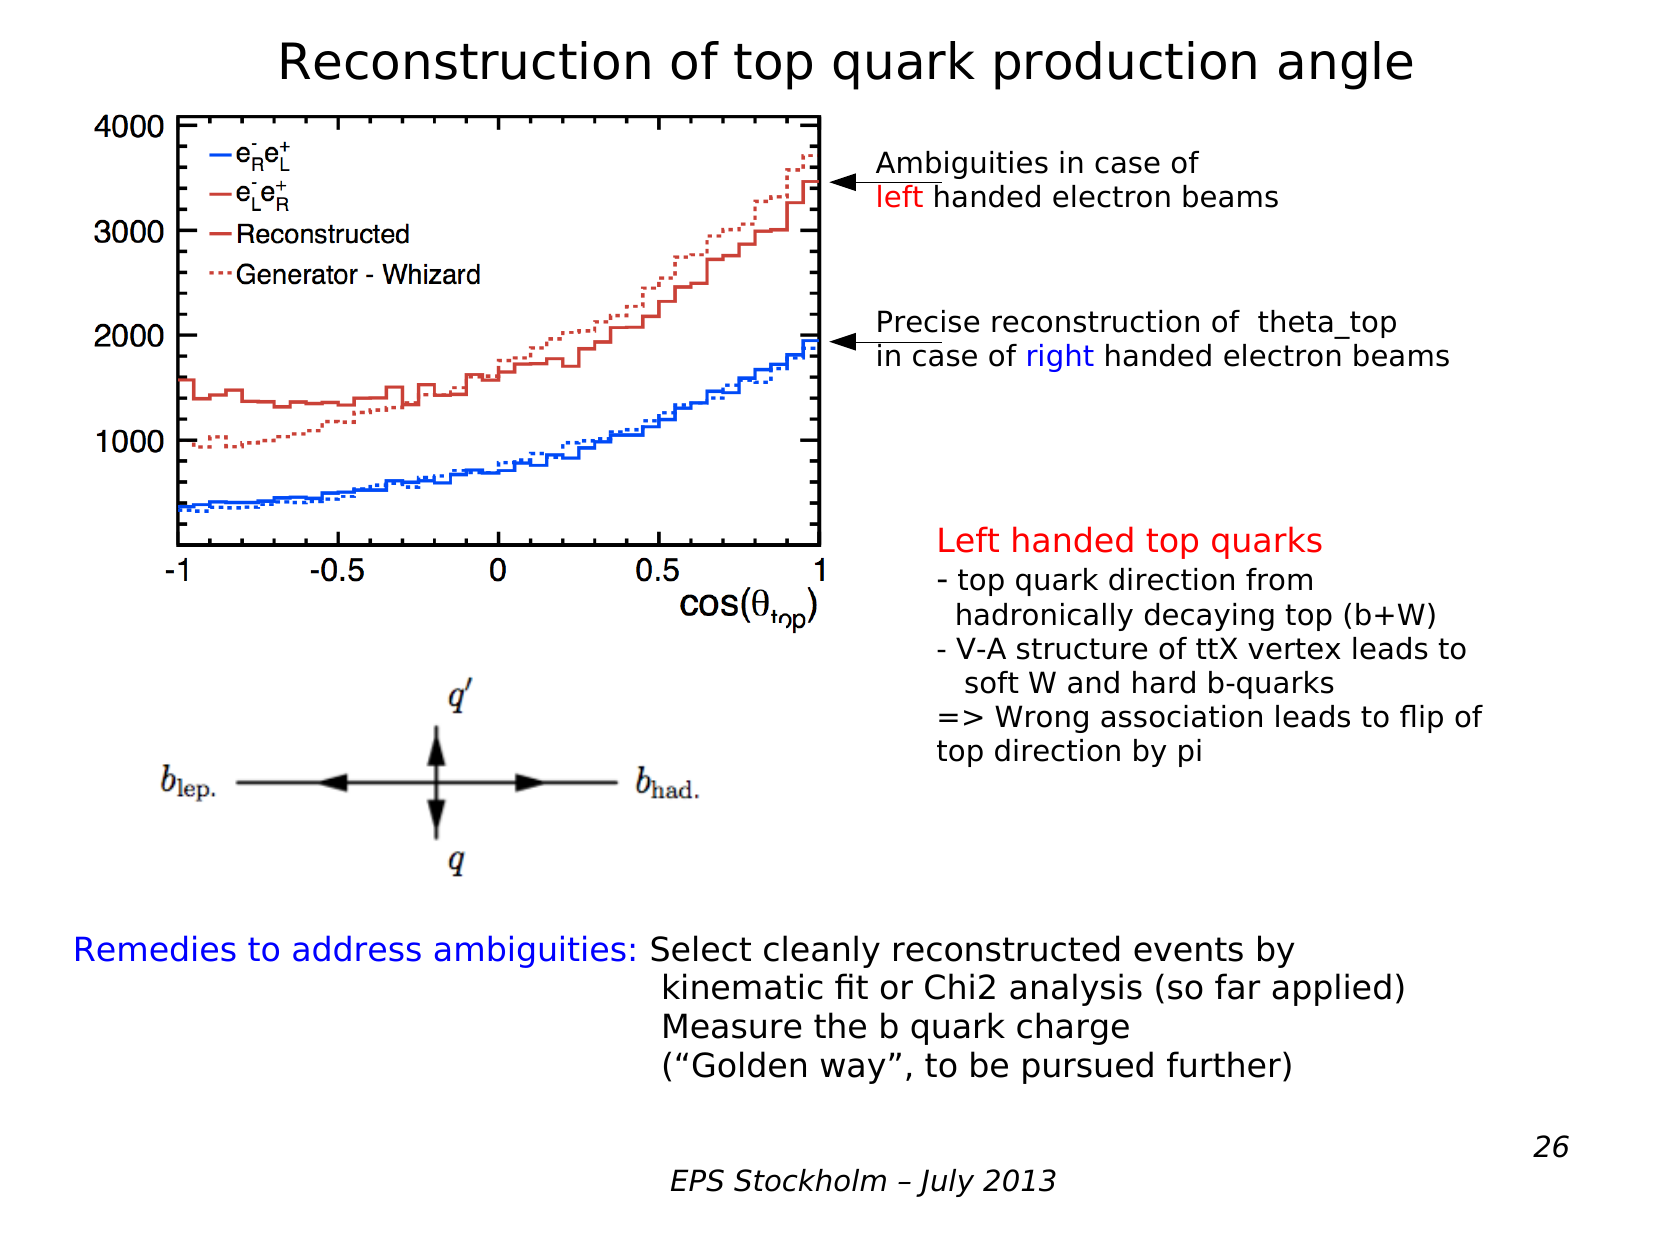

Reconstruction of top quark production angle
Ambiguities in case of
left handed electron beams
Precise reconstruction of theta_top
in case of right handed electron beams
Left handed top quarks
- top quark direction from
 hadronically decaying top (b+W)
- V-A structure of ttX vertex leads to
 soft W and hard b-quarks
=> Wrong association leads to flip of top direction by pi
Remedies to address ambiguities: Select cleanly reconstructed events by
 kinematic fit or Chi2 analysis (so far applied)
 Measure the b quark charge
 (“Golden way”, to be pursued further)
FCPPL Workshop - March 2012
26